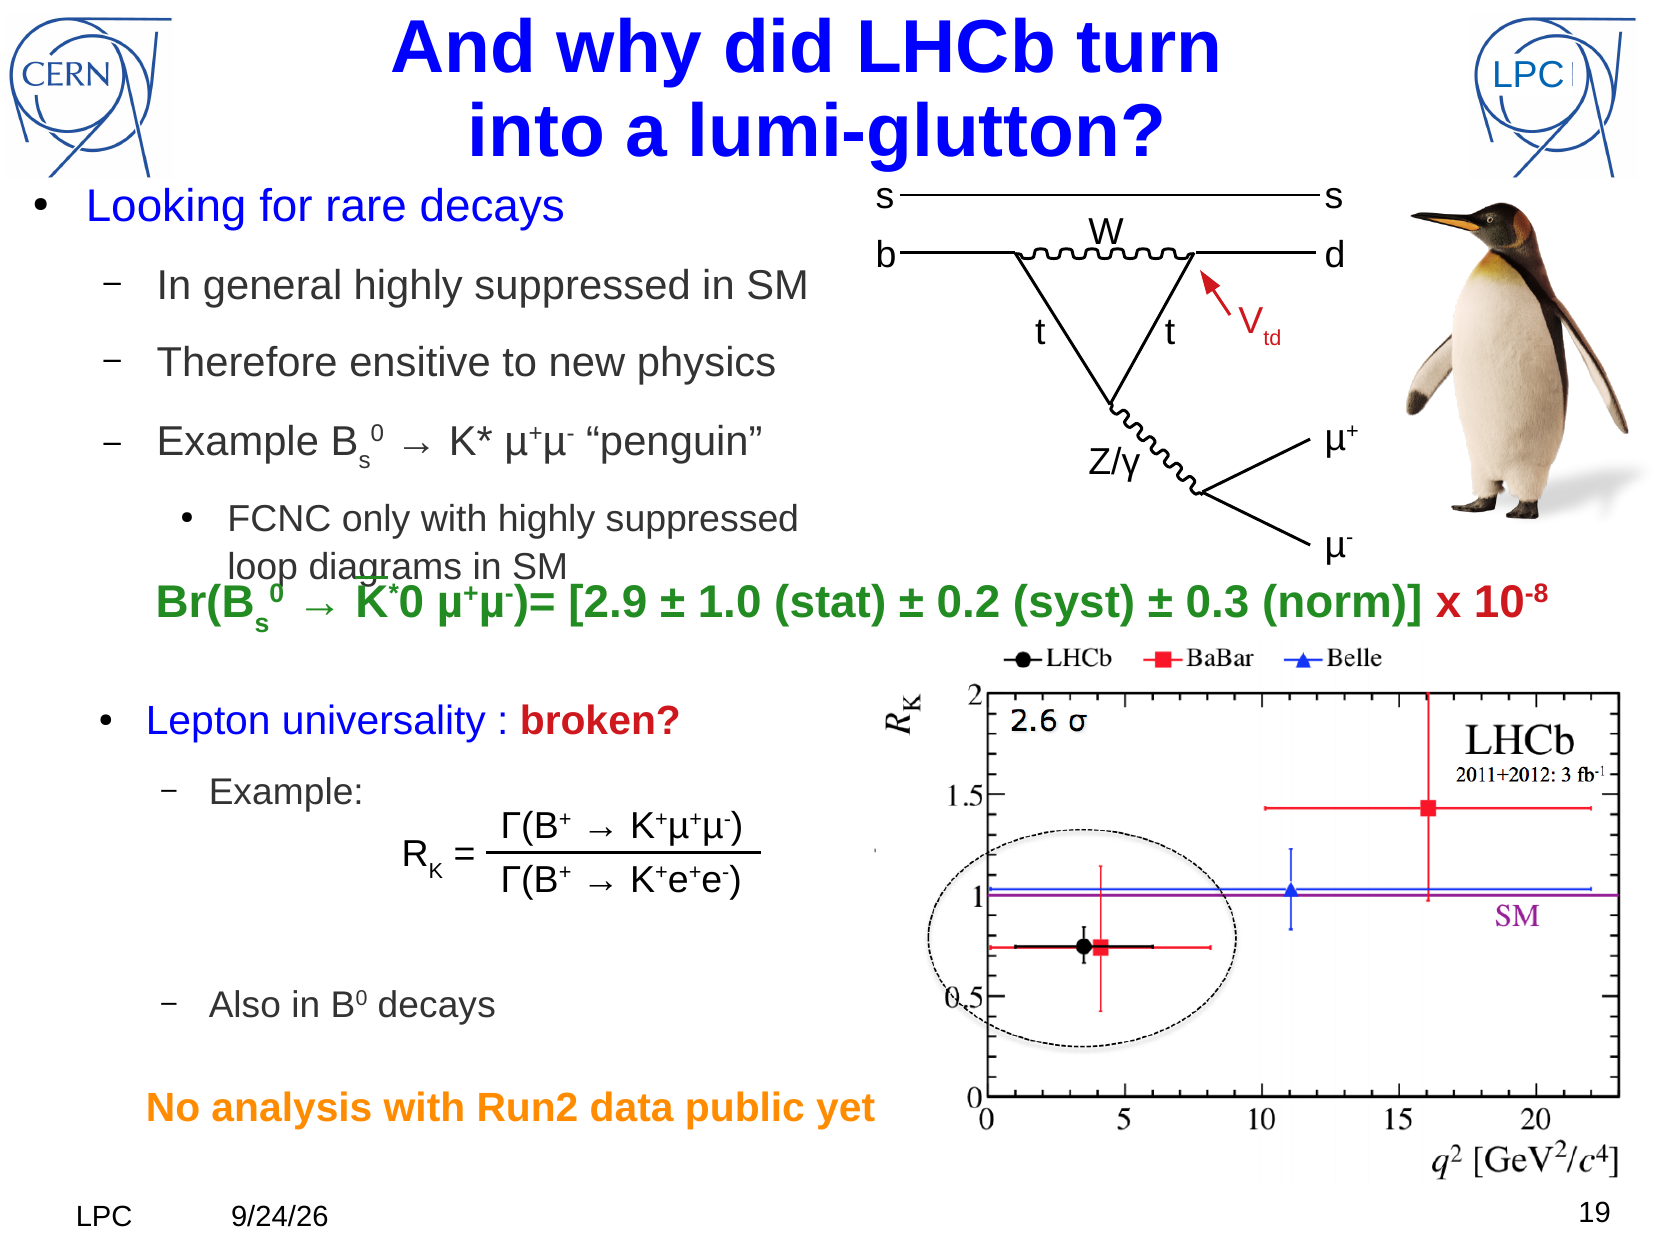

# And why did LHCb turn into a lumi-glutton?
Looking for rare decays
In general highly suppressed in SM
Therefore ensitive to new physics
Example Bs0 → K* µ+µ- “penguin”
FCNC only with highly suppressed loop diagrams in SM
s
s
W
b
d
Vtd
t
t
µ+
Z/γ
µ-
Br(Bs0 → K*0 µ+µ-)= [2.9 ± 1.0 (stat) ± 0.2 (syst) ± 0.3 (norm)] x 10-8
Lepton universality : broken?
Example:
Also in B0 decays
No analysis with Run2 data public yet
Γ(B+ → K+µ+µ-)
RK =
Γ(B+ → K+e+e-)